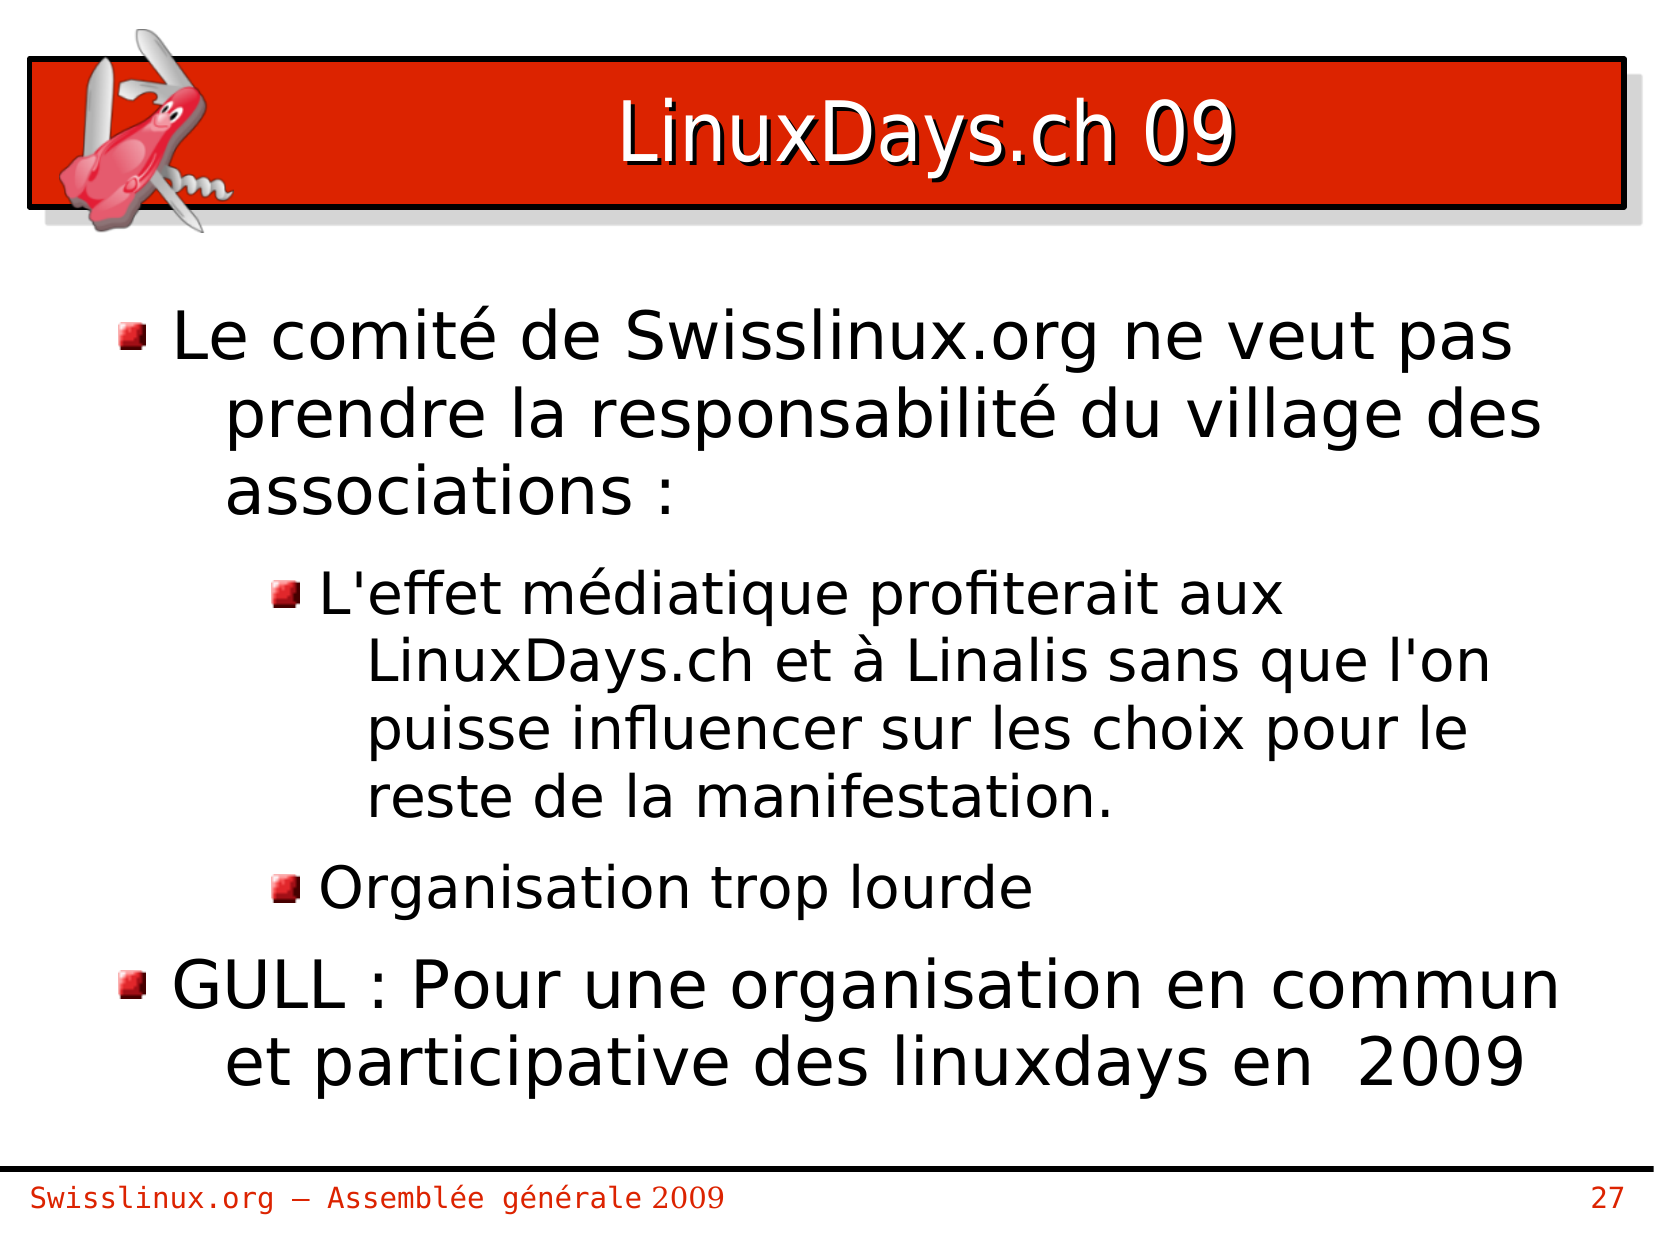

# LinuxDays.ch 09
Le comité de Swisslinux.org ne veut pas prendre la responsabilité du village des associations :
L'effet médiatique profiterait aux LinuxDays.ch et à Linalis sans que l'on puisse influencer sur les choix pour le reste de la manifestation.
Organisation trop lourde
GULL : Pour une organisation en commun et participative des linuxdays en  2009
26 Janvier 2007
27